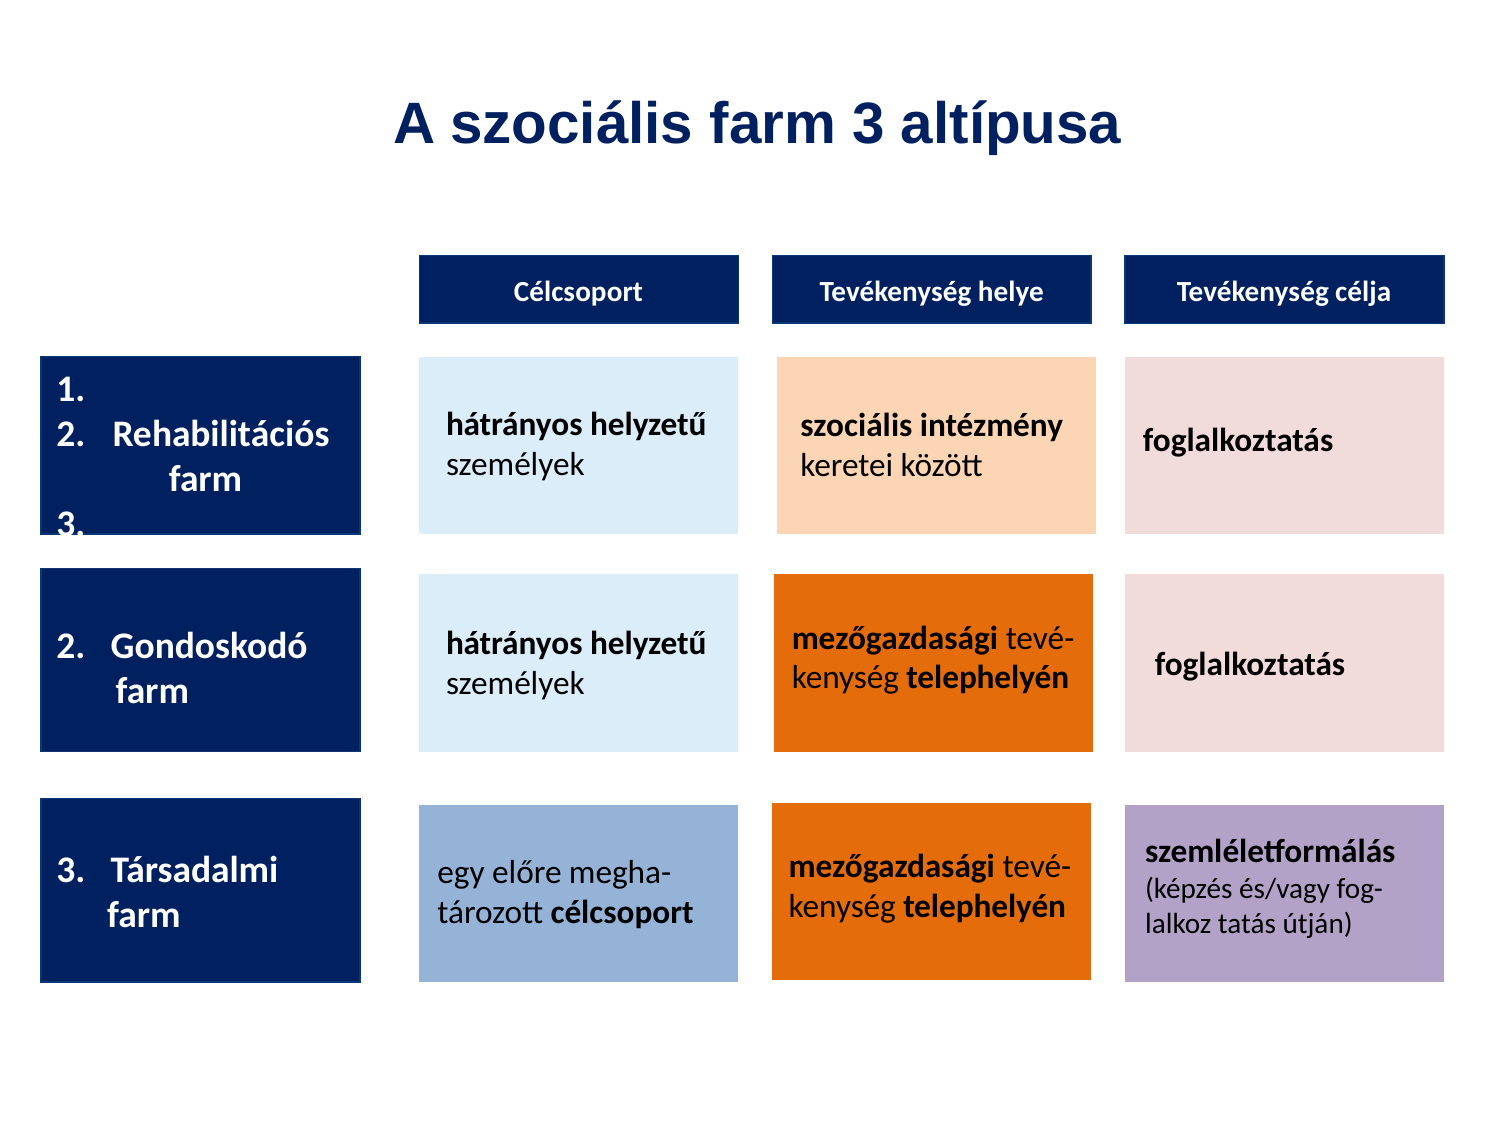

A szociális farm 3 altípusa
Célcsoport
Tevékenység helye
Tevékenység célja
hátrányos helyzetű
személyek
Rehabilitációs
farm
szociális intézmény
keretei között
foglalkoztatás
2. Gondoskodó
 farm
hátrányos helyzetű
személyek
mezőgazdasági tevé-
kenység telephelyén
foglalkoztatás
3. Társadalmi
 farm
szemléletformálás
(képzés és/vagy fog-
lalkoz tatás útján)
mezőgazdasági tevé-
kenység telephelyén
egy előre megha-
tározott célcsoport